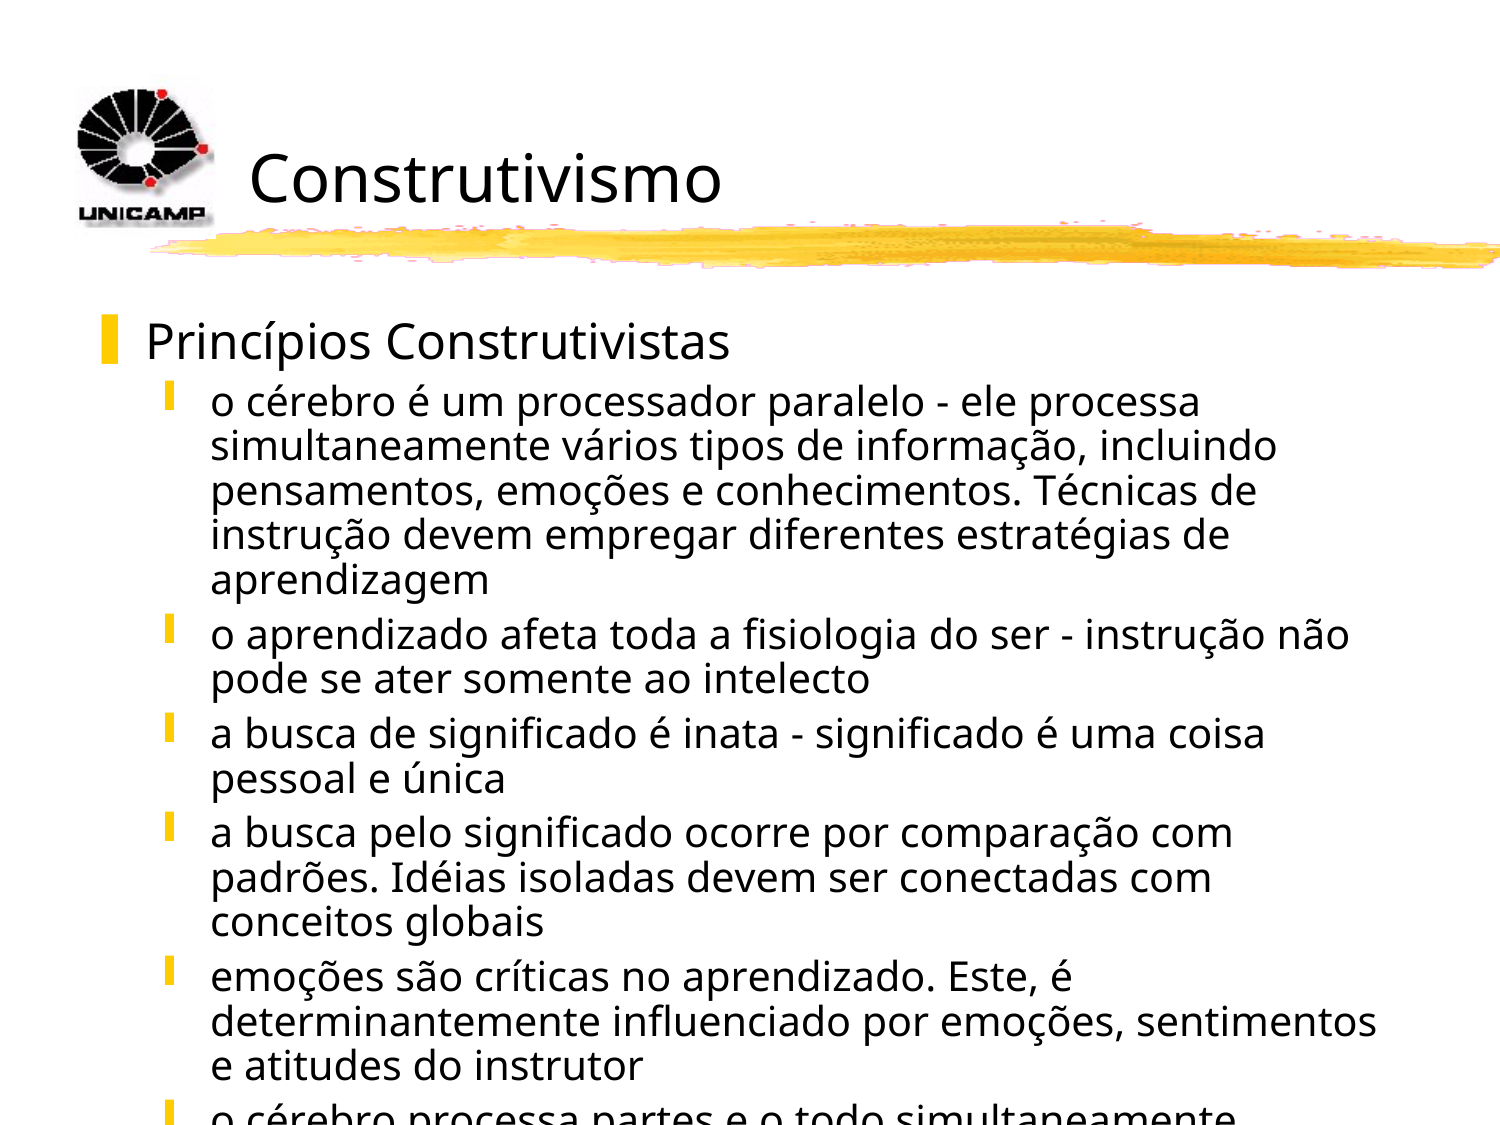

# Construtivismo
Princípios Construtivistas
o cérebro é um processador paralelo - ele processa simultaneamente vários tipos de informação, incluindo pensamentos, emoções e conhecimentos. Técnicas de instrução devem empregar diferentes estratégias de aprendizagem
o aprendizado afeta toda a fisiologia do ser - instrução não pode se ater somente ao intelecto
a busca de significado é inata - significado é uma coisa pessoal e única
a busca pelo significado ocorre por comparação com padrões. Idéias isoladas devem ser conectadas com conceitos globais
emoções são críticas no aprendizado. Este, é determinantemente influenciado por emoções, sentimentos e atitudes do instrutor
o cérebro processa partes e o todo simultaneamente